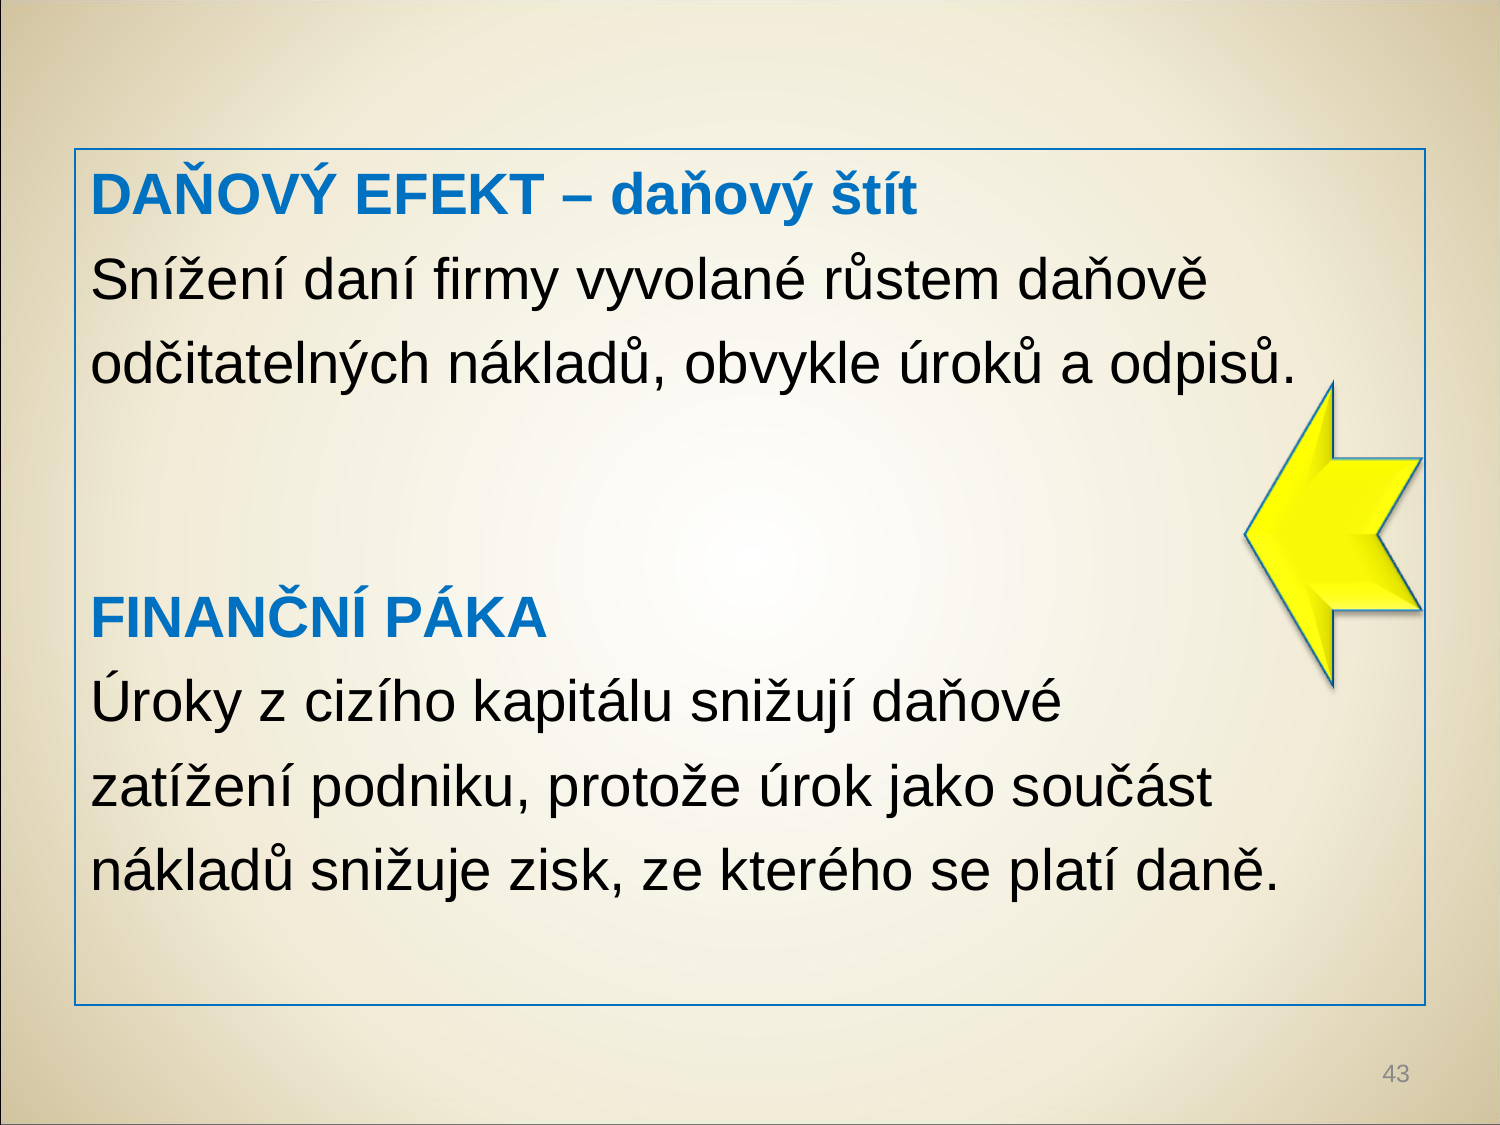

# DAŇOVÝ EFEKT – daňový štít
Snížení daní firmy vyvolané růstem daňově
odčitatelných nákladů, obvykle úroků a odpisů.
FINANČNÍ PÁKA
Úroky z cizího kapitálu snižují daňové
zatížení podniku, protože úrok jako součást
nákladů snižuje zisk, ze kterého se platí daně.